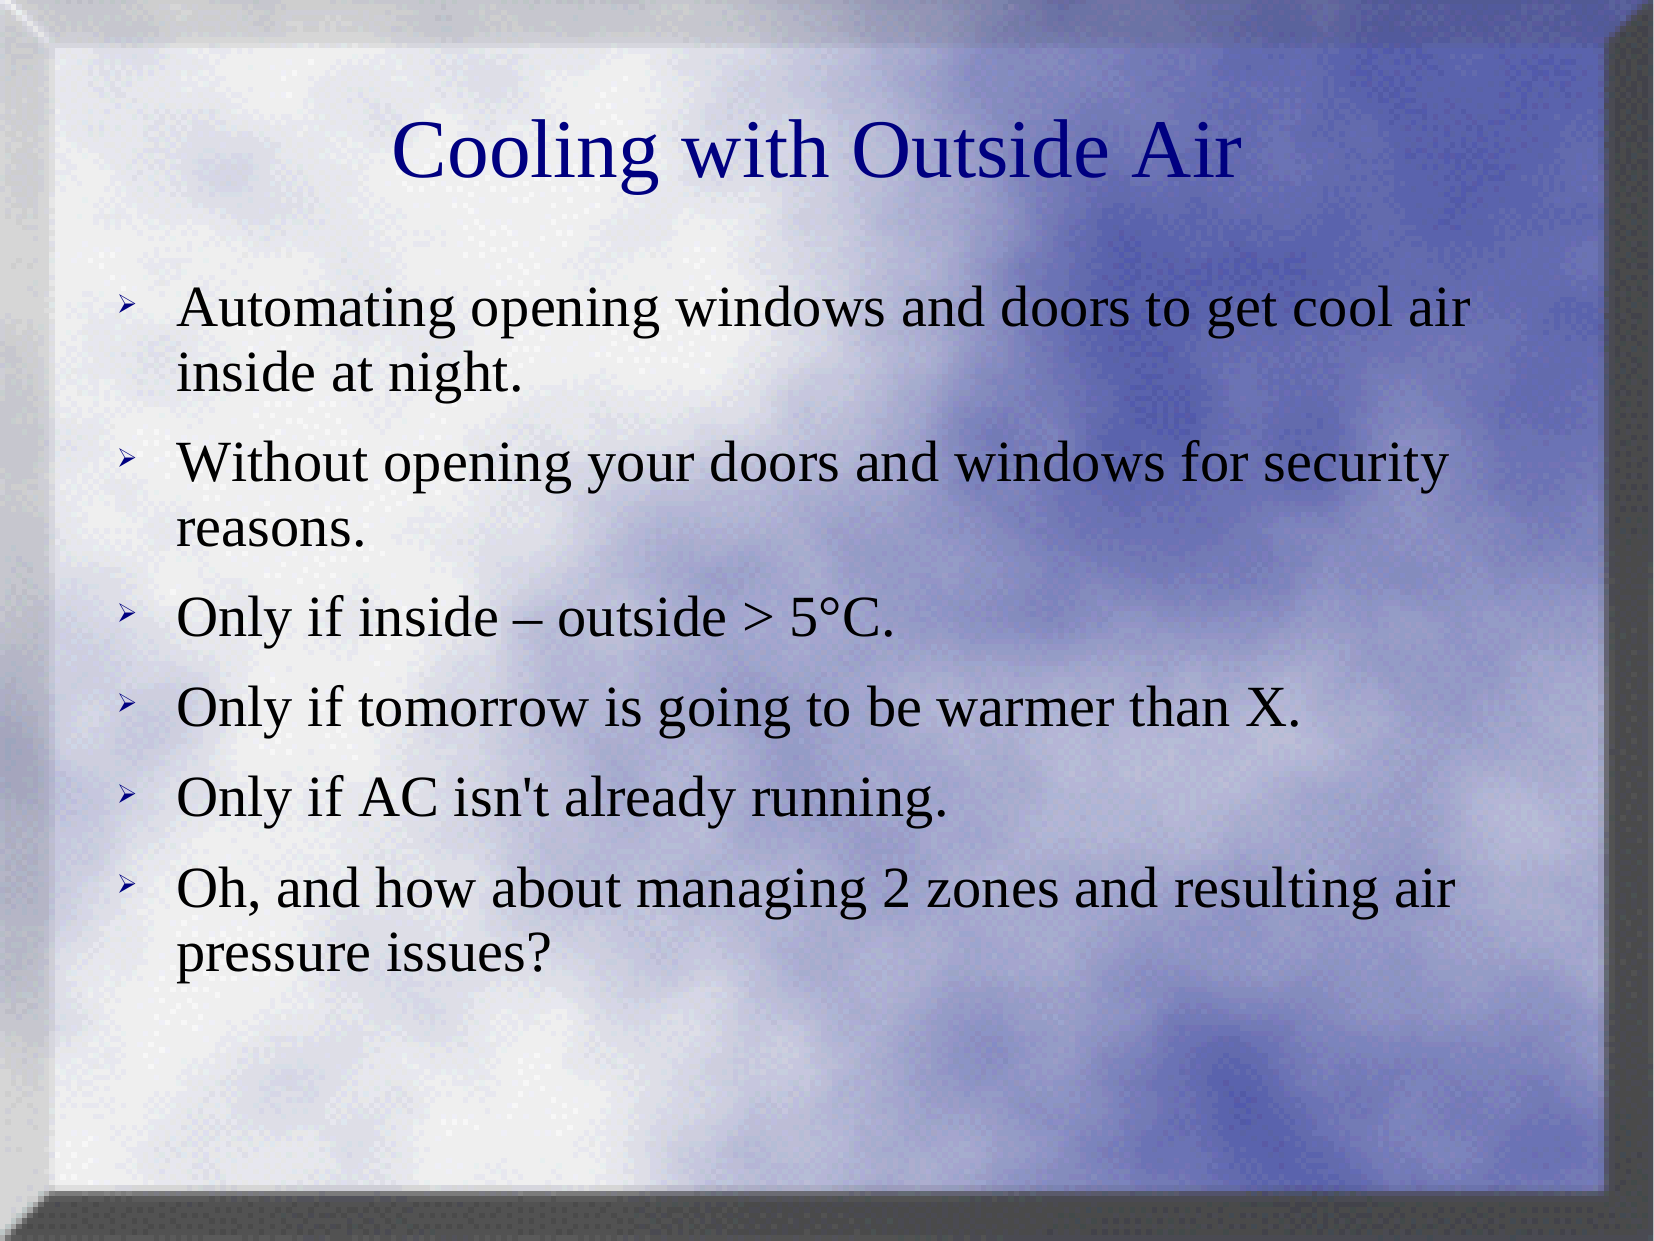

# Cooling with Outside Air
Automating opening windows and doors to get cool air inside at night.
Without opening your doors and windows for security reasons.
Only if inside – outside > 5°C.
Only if tomorrow is going to be warmer than X.
Only if AC isn't already running.
Oh, and how about managing 2 zones and resulting air pressure issues?